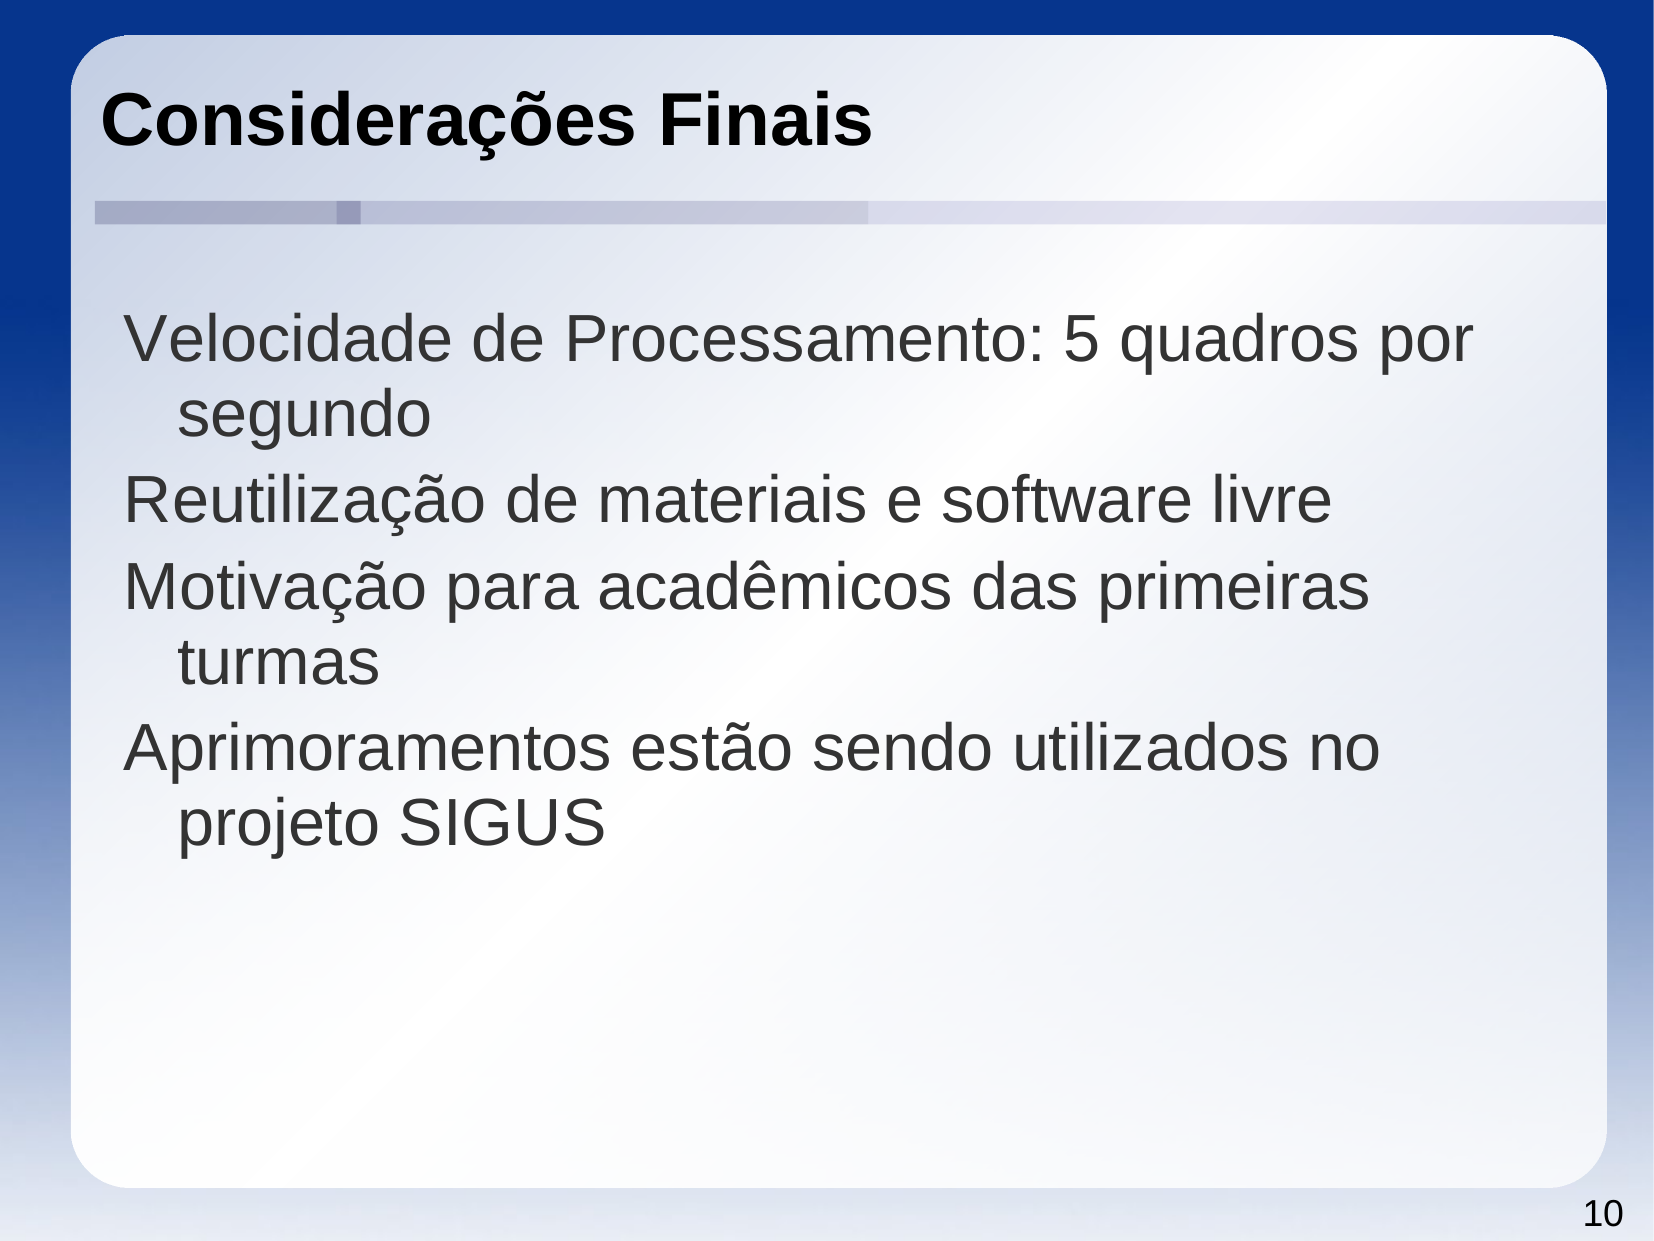

# Considerações Finais
Velocidade de Processamento: 5 quadros por segundo
Reutilização de materiais e software livre
Motivação para acadêmicos das primeiras turmas
Aprimoramentos estão sendo utilizados no projeto SIGUS
10